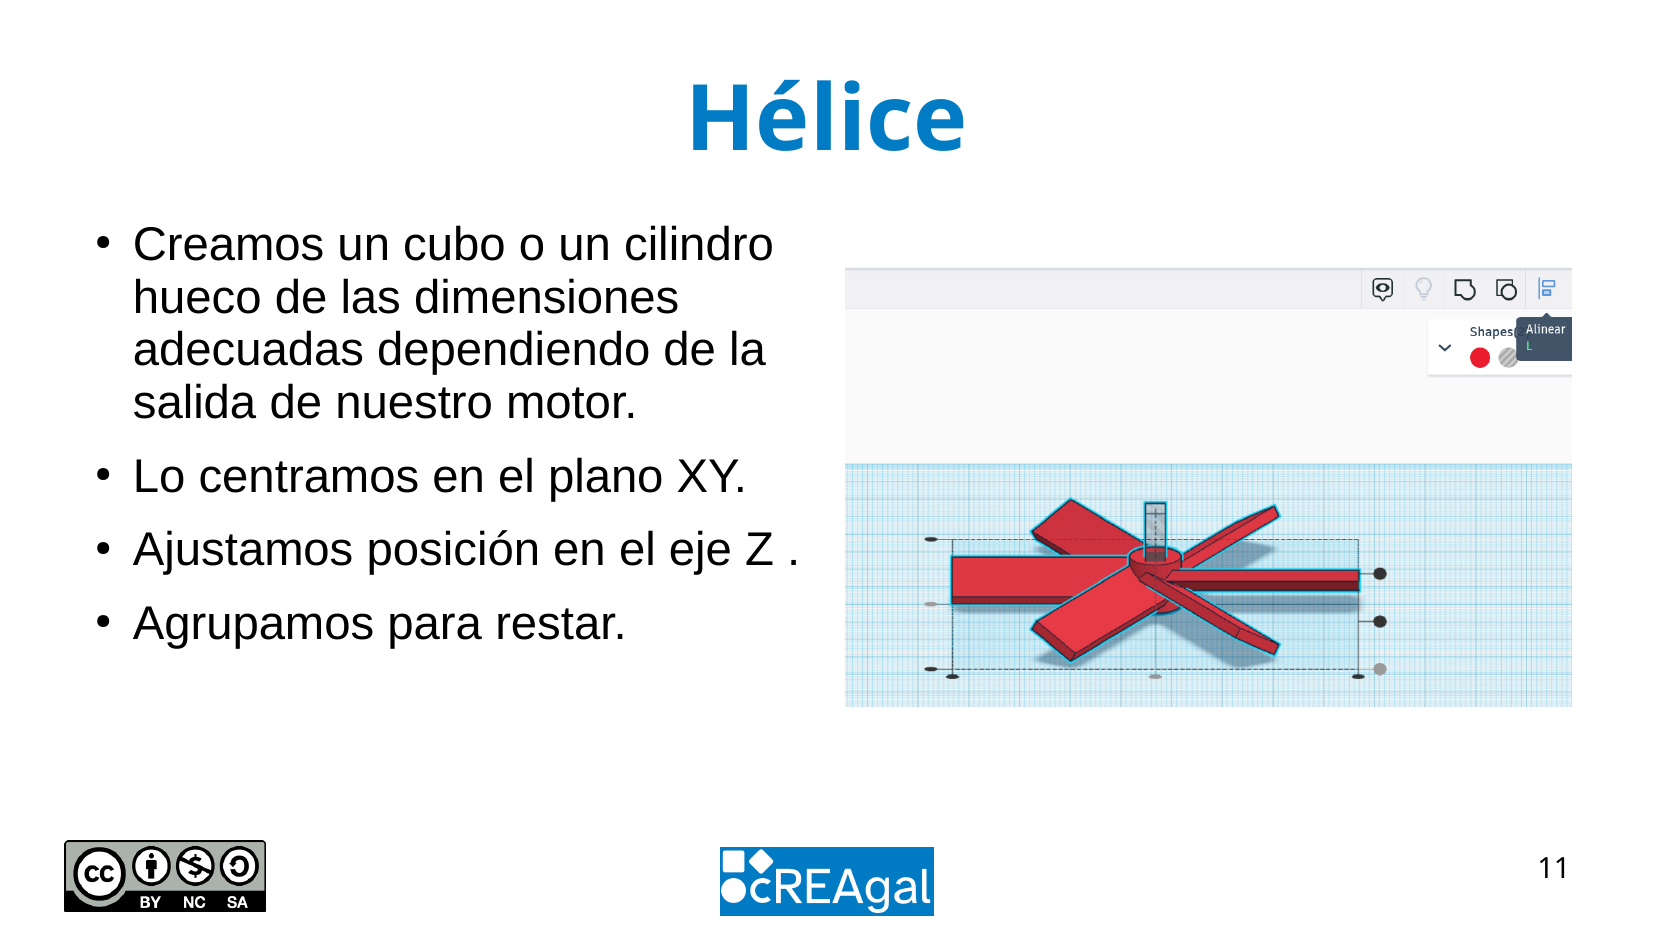

# Hélice
Creamos un cubo o un cilindro hueco de las dimensiones adecuadas dependiendo de la salida de nuestro motor.
Lo centramos en el plano XY.
Ajustamos posición en el eje Z .
Agrupamos para restar.
11